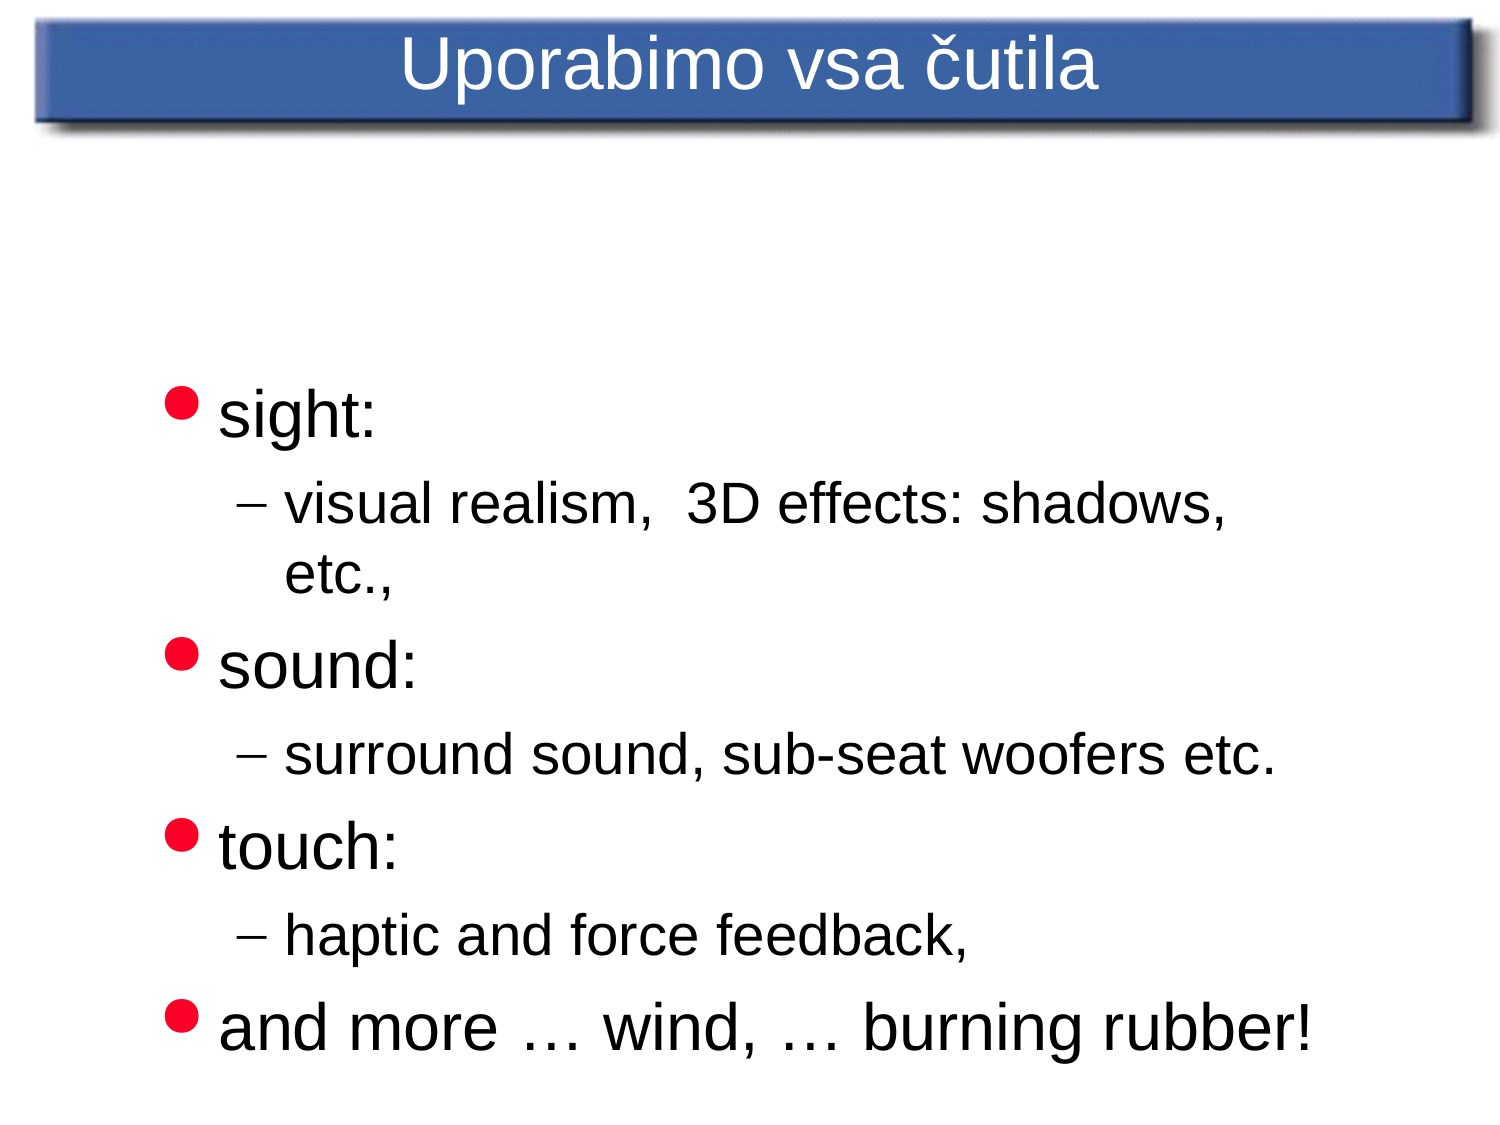

# Uporabimo vsa čutila
sight:
visual realism, 3D effects: shadows, etc.,
sound:
surround sound, sub-seat woofers etc.
touch:
haptic and force feedback,
and more … wind, … burning rubber!